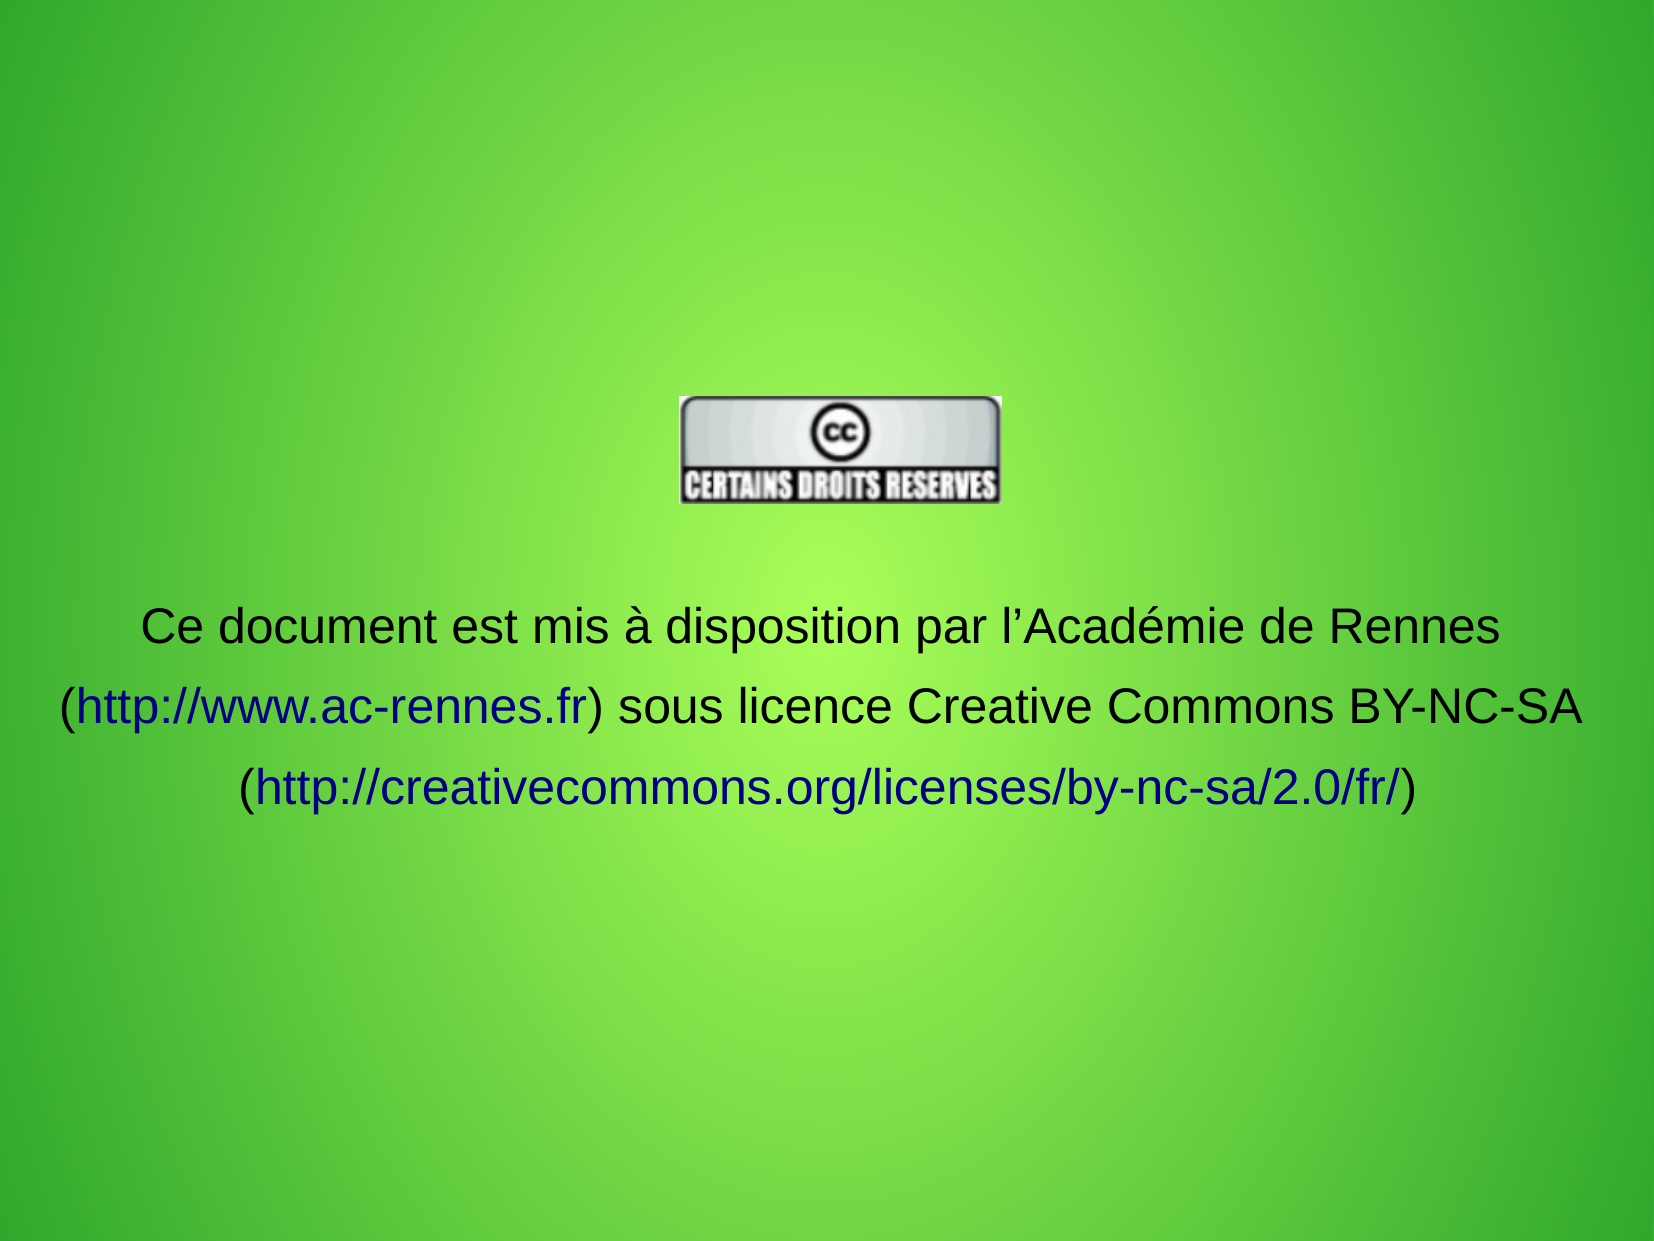

#
Ce document est mis à disposition par l’Académie de Rennes
(http://www.ac-rennes.fr) sous licence Creative Commons BY-NC-SA
 (http://creativecommons.org/licenses/by-nc-sa/2.0/fr/)